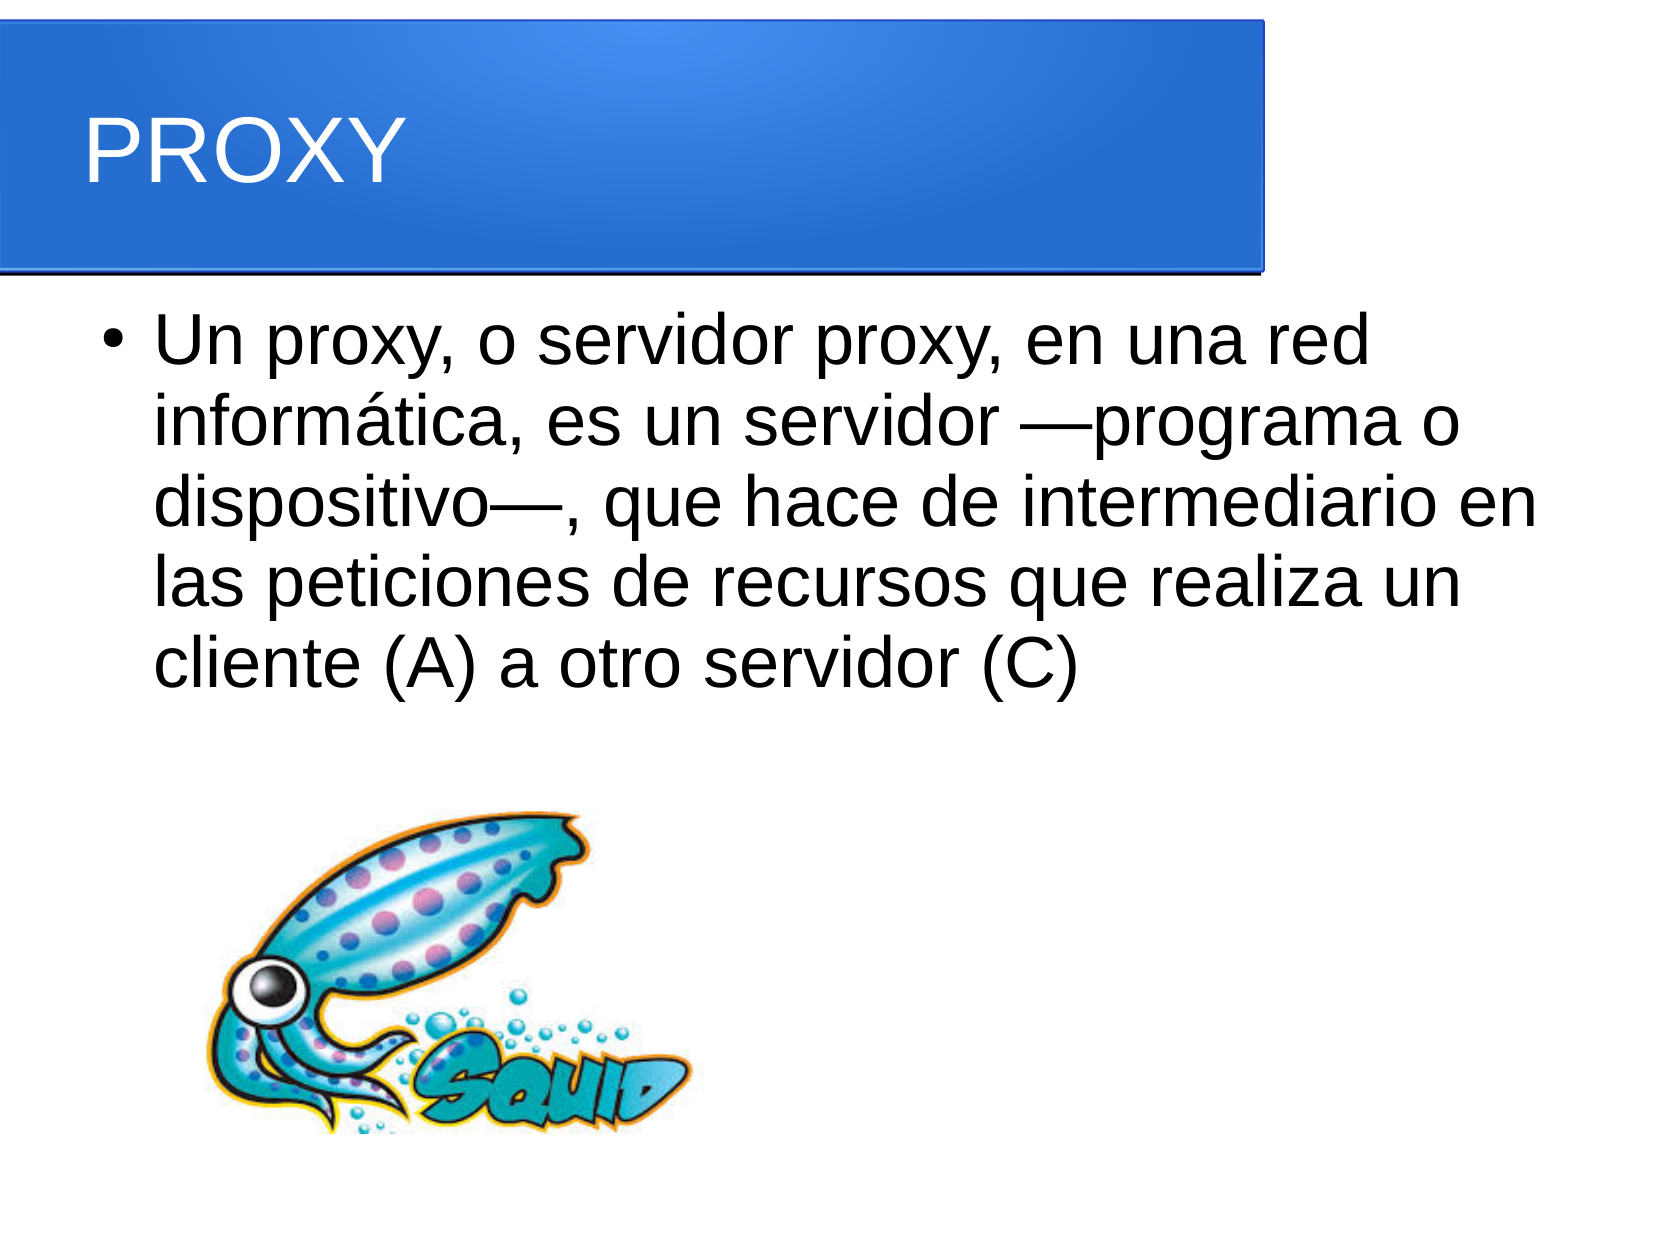

# PROXY
Un proxy, o servidor proxy, en una red informática, es un servidor —programa o dispositivo—, que hace de intermediario en las peticiones de recursos que realiza un cliente (A) a otro servidor (C)